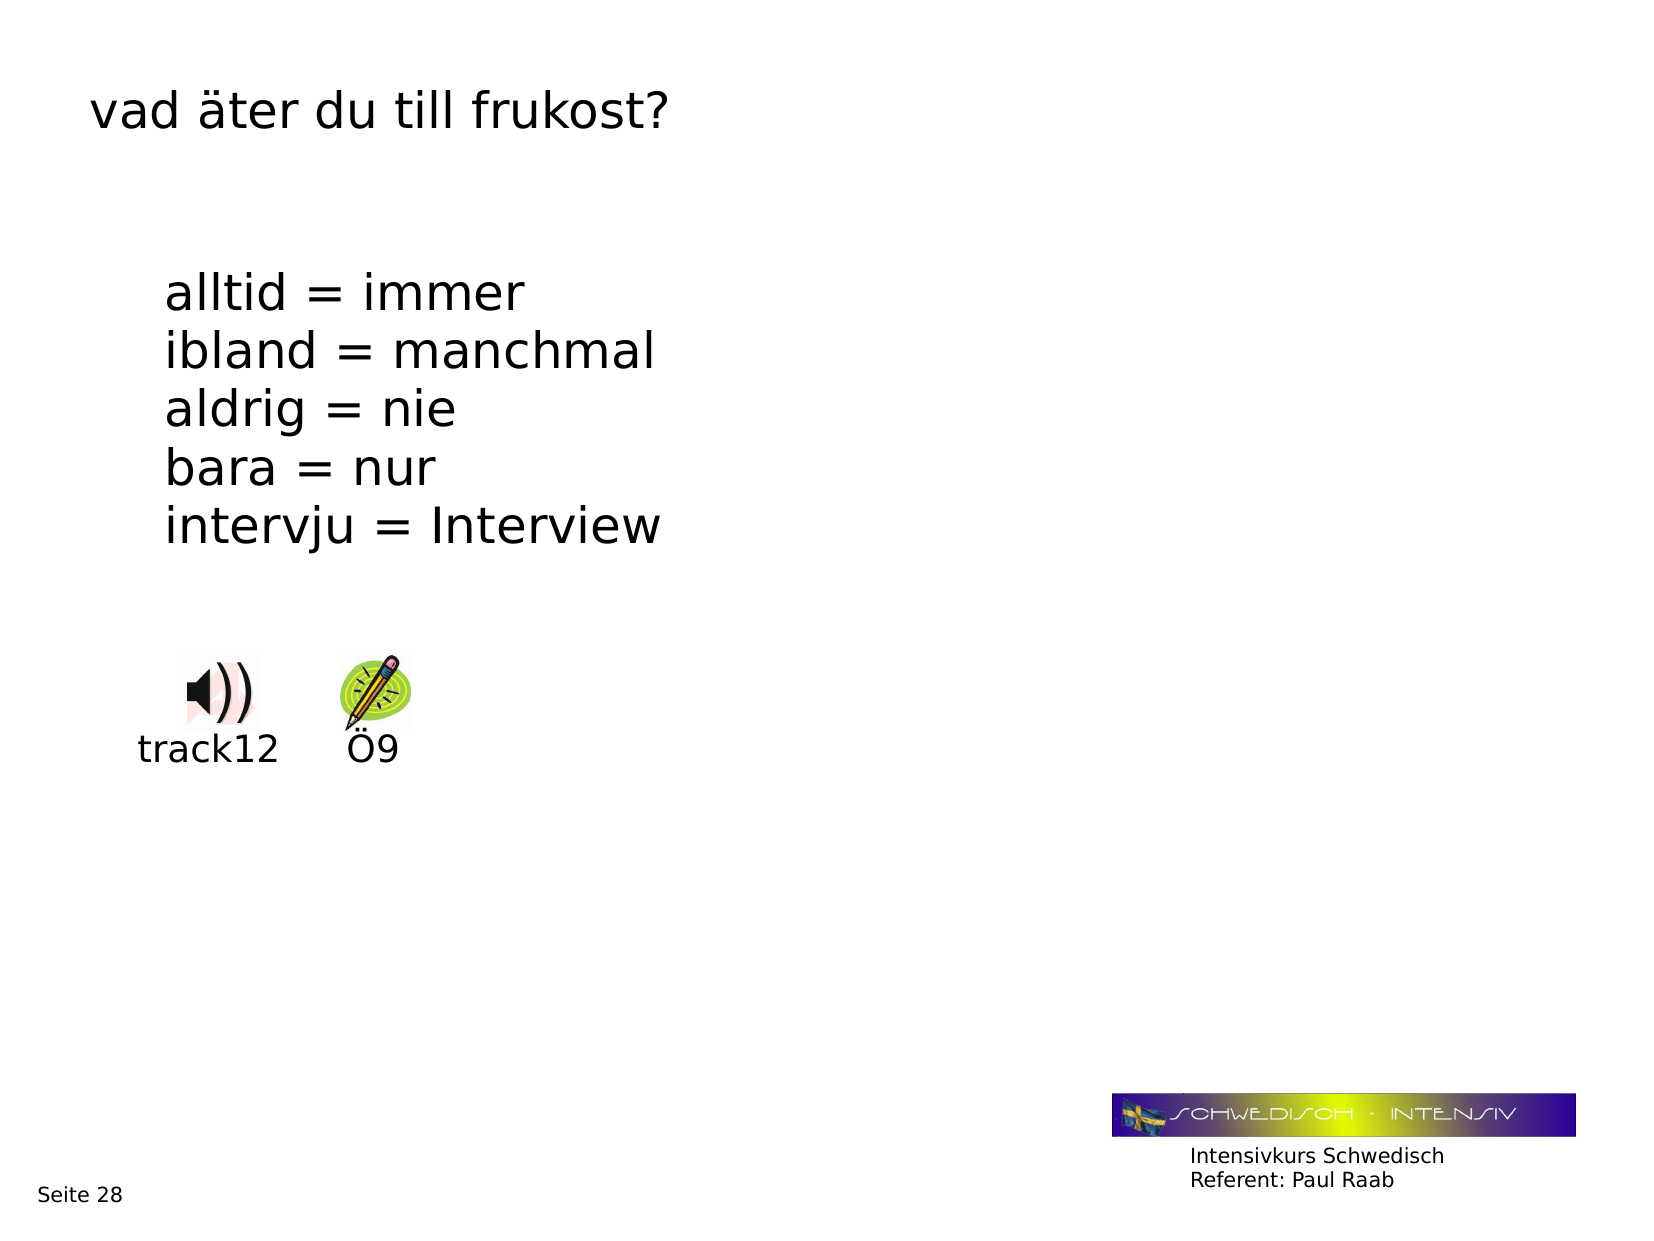

vad äter du till frukost?
alltid = immer
ibland = manchmal
aldrig = nie
bara = nur
intervju = Interview
track12
Ö9